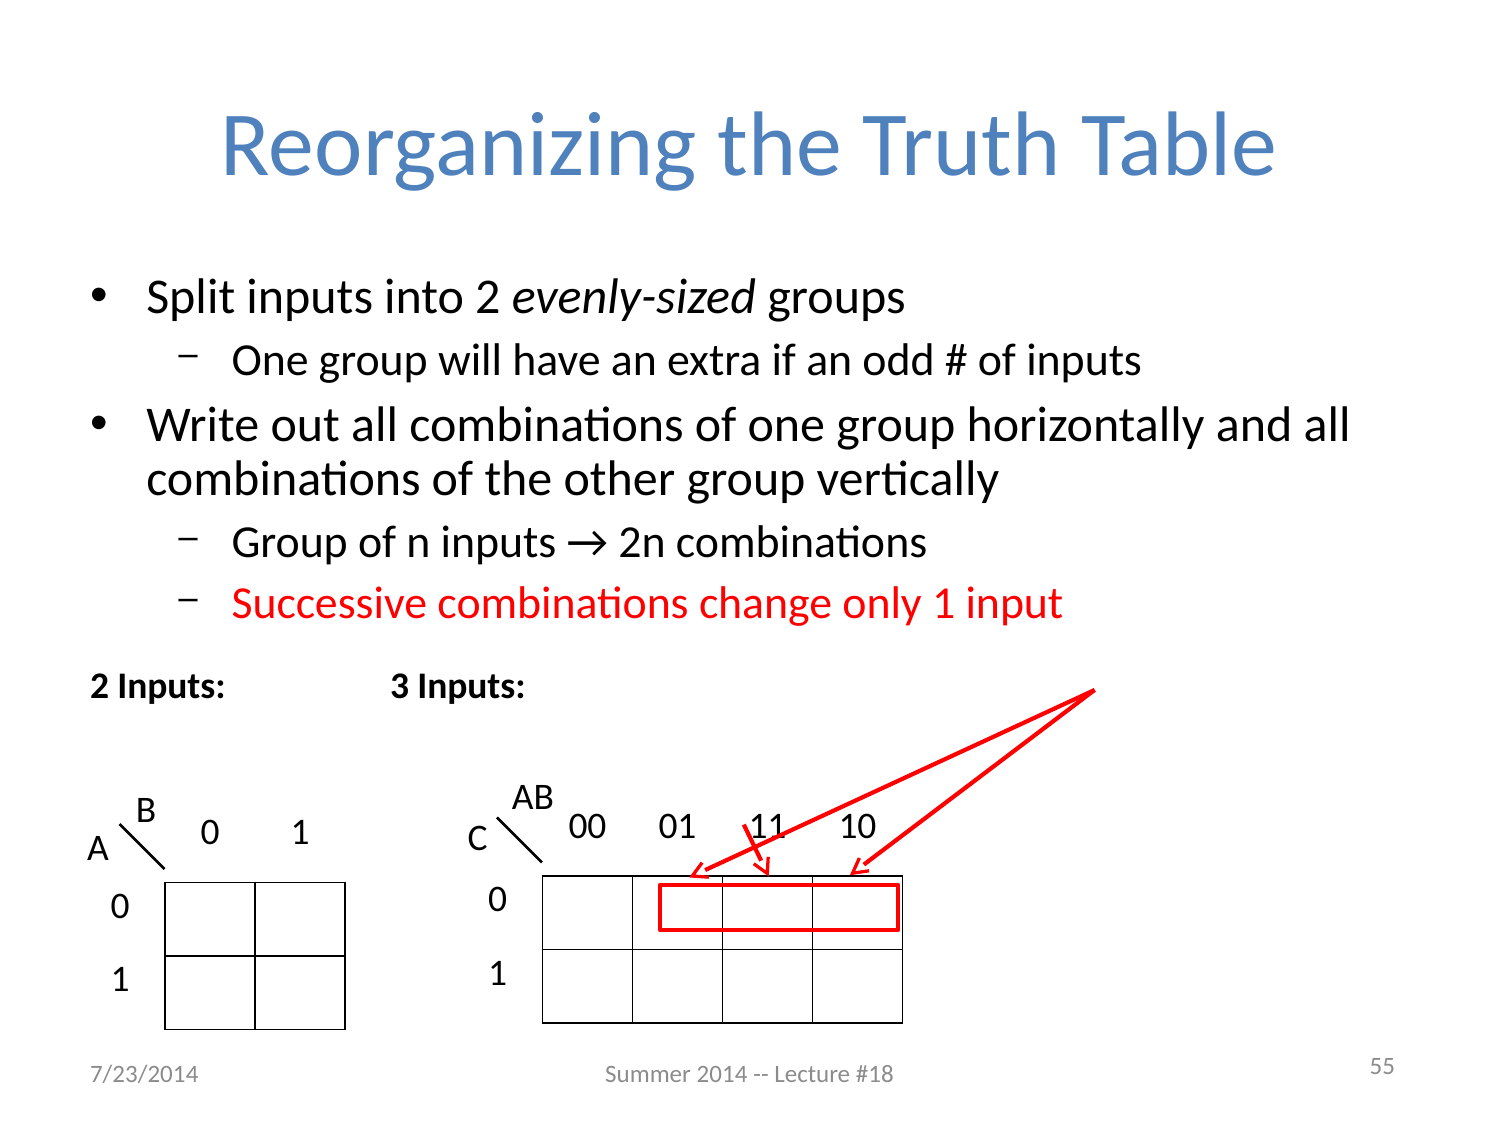

# Reorganizing the Truth Table
Split inputs into 2 evenly-sized groups
One group will have an extra if an odd # of inputs
Write out all combinations of one group horizontally and all combinations of the other group vertically
Group of n inputs → 2n combinations
Successive combinations change only 1 input
2 Inputs:			3 Inputs:
AB
C
B
A
| | 00 | 01 | 11 | 10 |
| --- | --- | --- | --- | --- |
| 0 | | | | |
| 1 | | | | |
| | 0 | 1 |
| --- | --- | --- |
| 0 | | |
| 1 | | |
7/23/2014
Summer 2014 -- Lecture #18